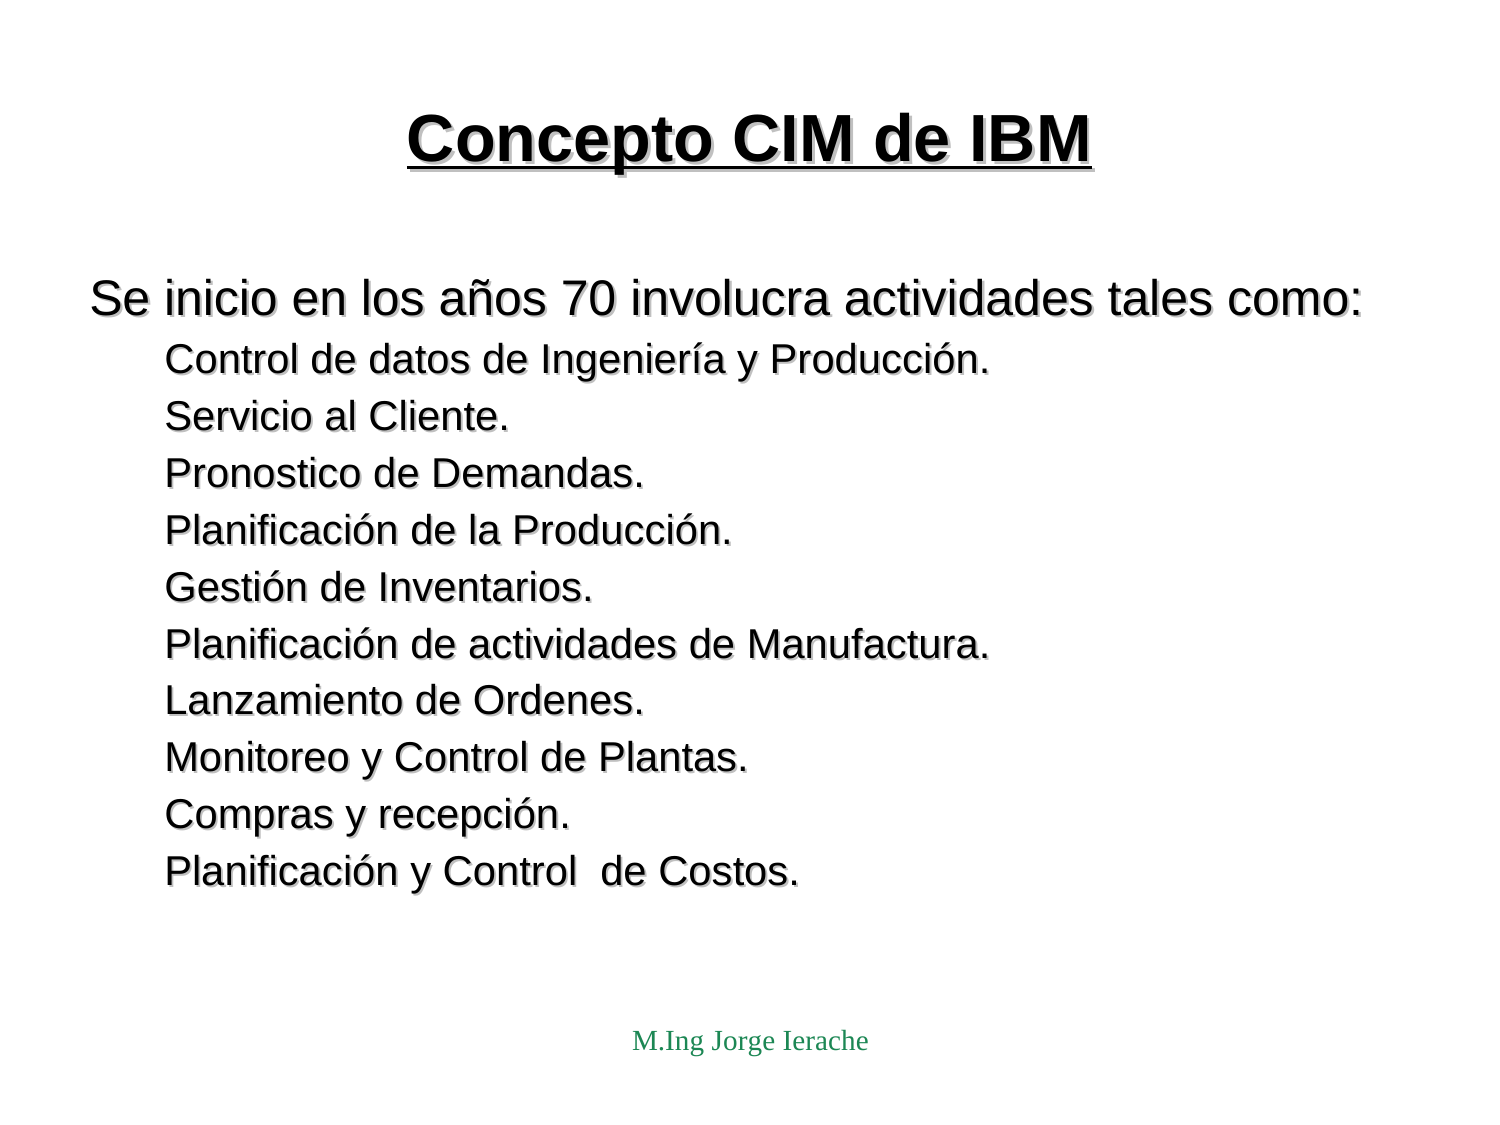

# Concepto CIM de IBM
Se inicio en los años 70 involucra actividades tales como:
Control de datos de Ingeniería y Producción.
Servicio al Cliente.
Pronostico de Demandas.
Planificación de la Producción.
Gestión de Inventarios.
Planificación de actividades de Manufactura.
Lanzamiento de Ordenes.
Monitoreo y Control de Plantas.
Compras y recepción.
Planificación y Control de Costos.
M.Ing Jorge Ierache